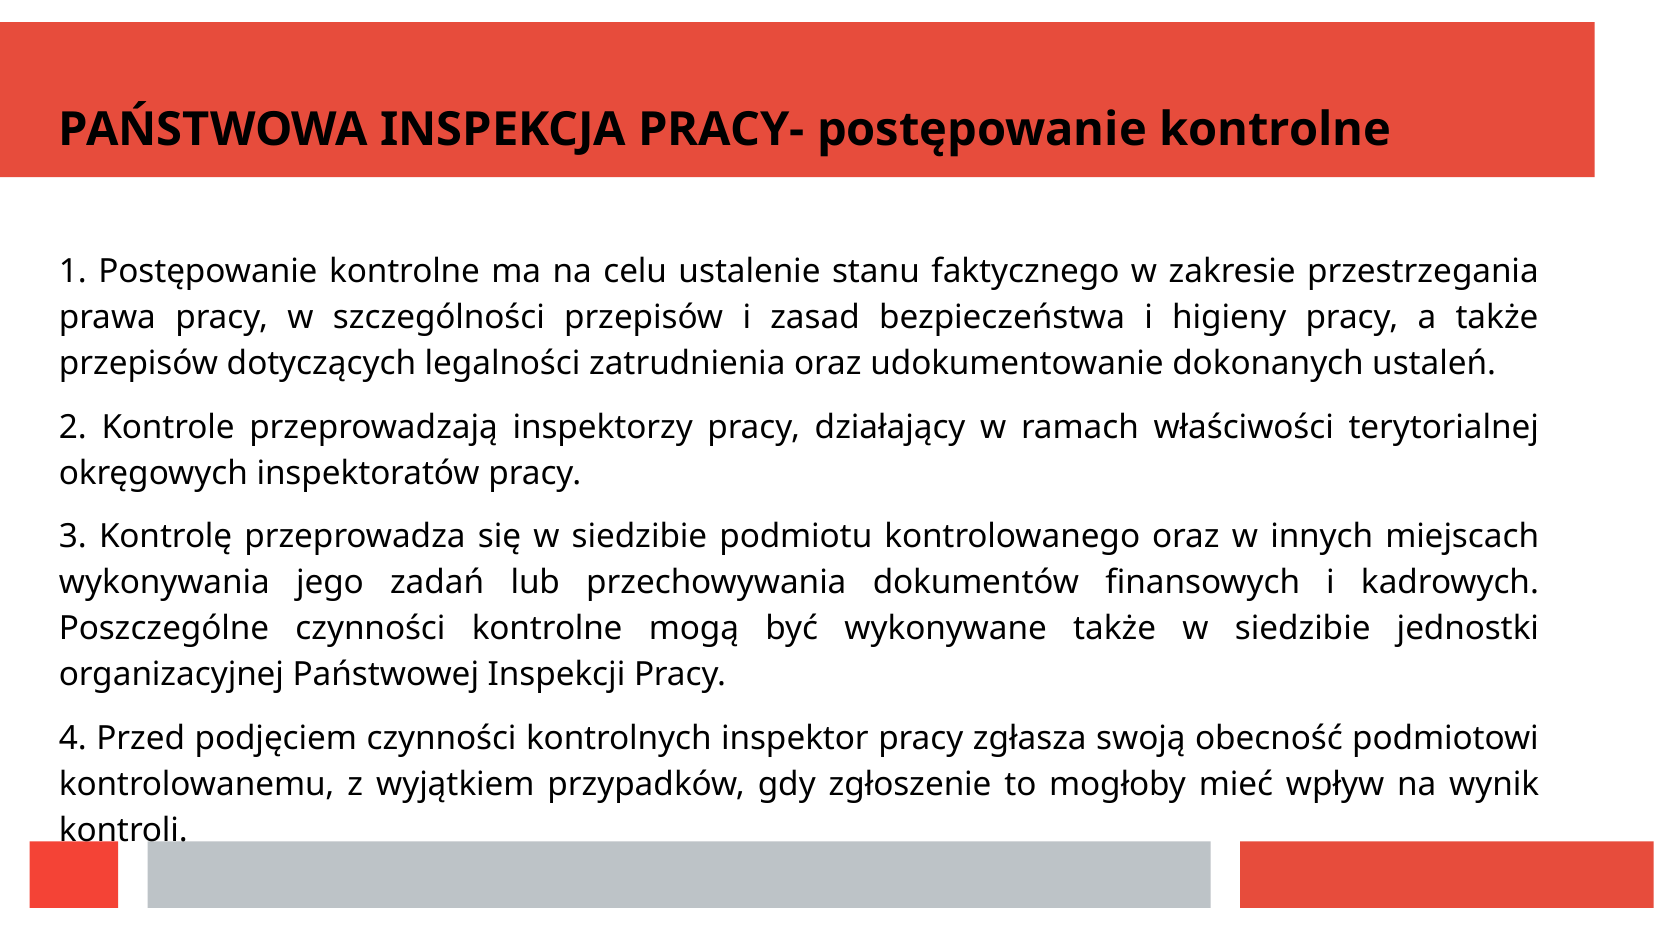

# PAŃSTWOWA INSPEKCJA PRACY- postępowanie kontrolne
1. Postępowanie kontrolne ma na celu ustalenie stanu faktycznego w zakresie przestrzegania prawa pracy, w szczególności przepisów i zasad bezpieczeństwa i higieny pracy, a także przepisów dotyczących legalności zatrudnienia oraz udokumentowanie dokonanych ustaleń.
2. Kontrole przeprowadzają inspektorzy pracy, działający w ramach właściwości terytorialnej okręgowych inspektoratów pracy.
3. Kontrolę przeprowadza się w siedzibie podmiotu kontrolowanego oraz w innych miejscach wykonywania jego zadań lub przechowywania dokumentów finansowych i kadrowych. Poszczególne czynności kontrolne mogą być wykonywane także w siedzibie jednostki organizacyjnej Państwowej Inspekcji Pracy.
4. Przed podjęciem czynności kontrolnych inspektor pracy zgłasza swoją obecność podmiotowi kontrolowanemu, z wyjątkiem przypadków, gdy zgłoszenie to mogłoby mieć wpływ na wynik kontroli.